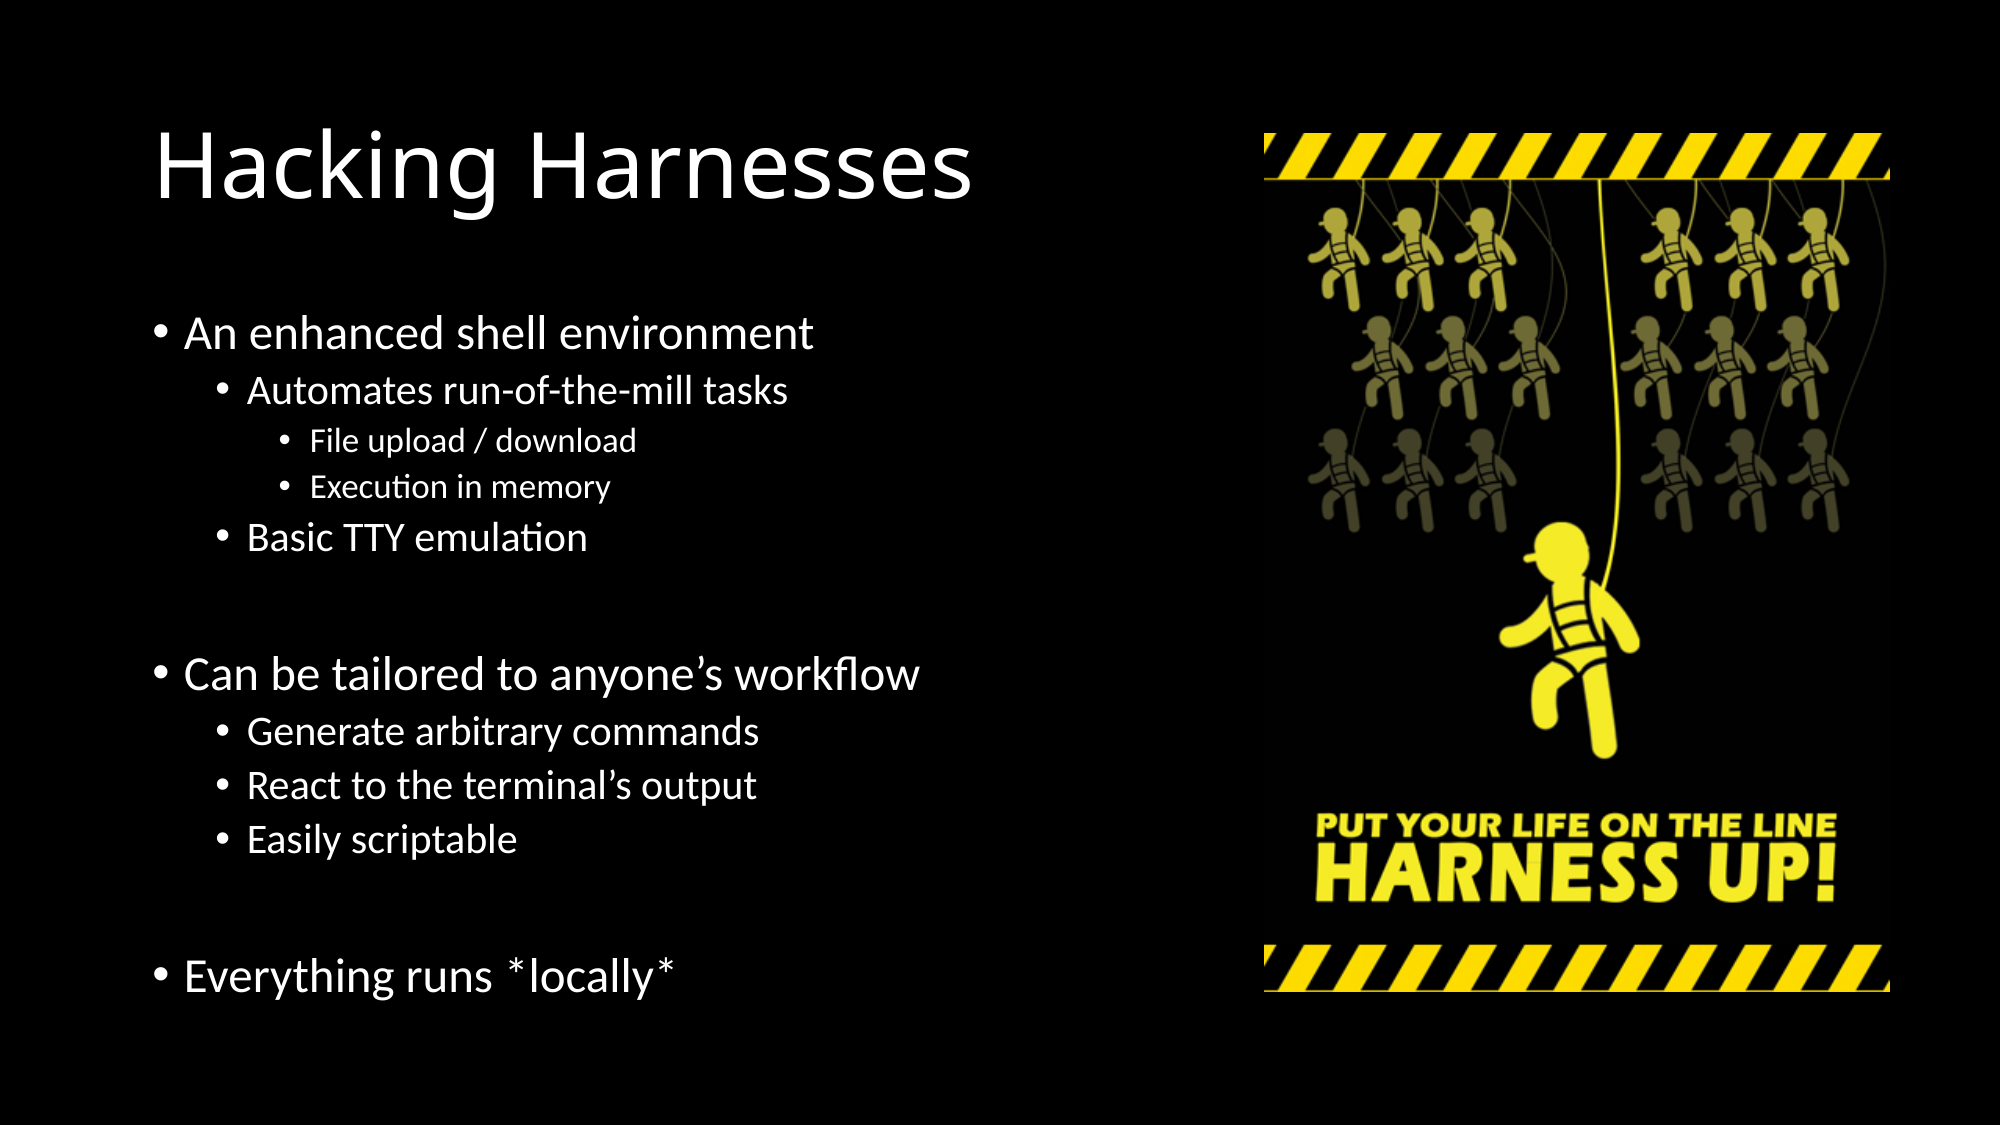

# Hacking Harnesses
An enhanced shell environment
Automates run-of-the-mill tasks
File upload / download
Execution in memory
Basic TTY emulation
Can be tailored to anyone’s workflow
Generate arbitrary commands
React to the terminal’s output
Easily scriptable
Everything runs *locally*